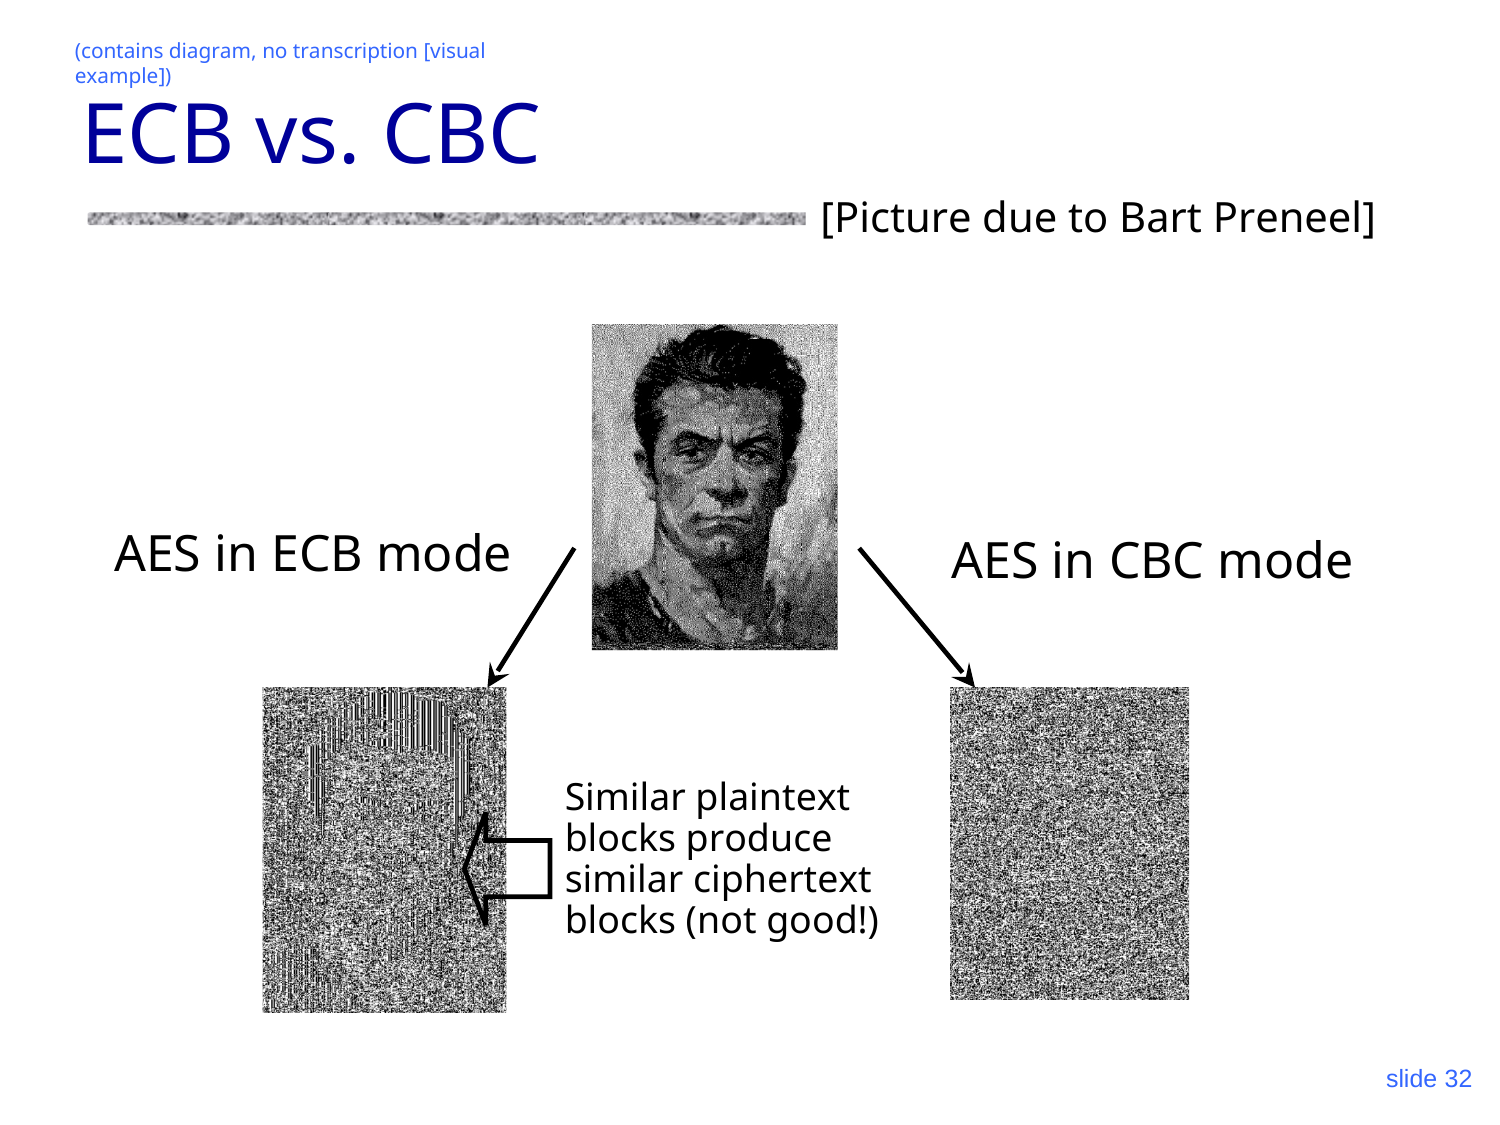

(contains diagram, no transcription [visual example])
# ECB vs. CBC
[Picture due to Bart Preneel]
AES in ECB mode
AES in CBC mode
Similar plaintext
blocks produce
similar ciphertext
blocks (not good!)
slide